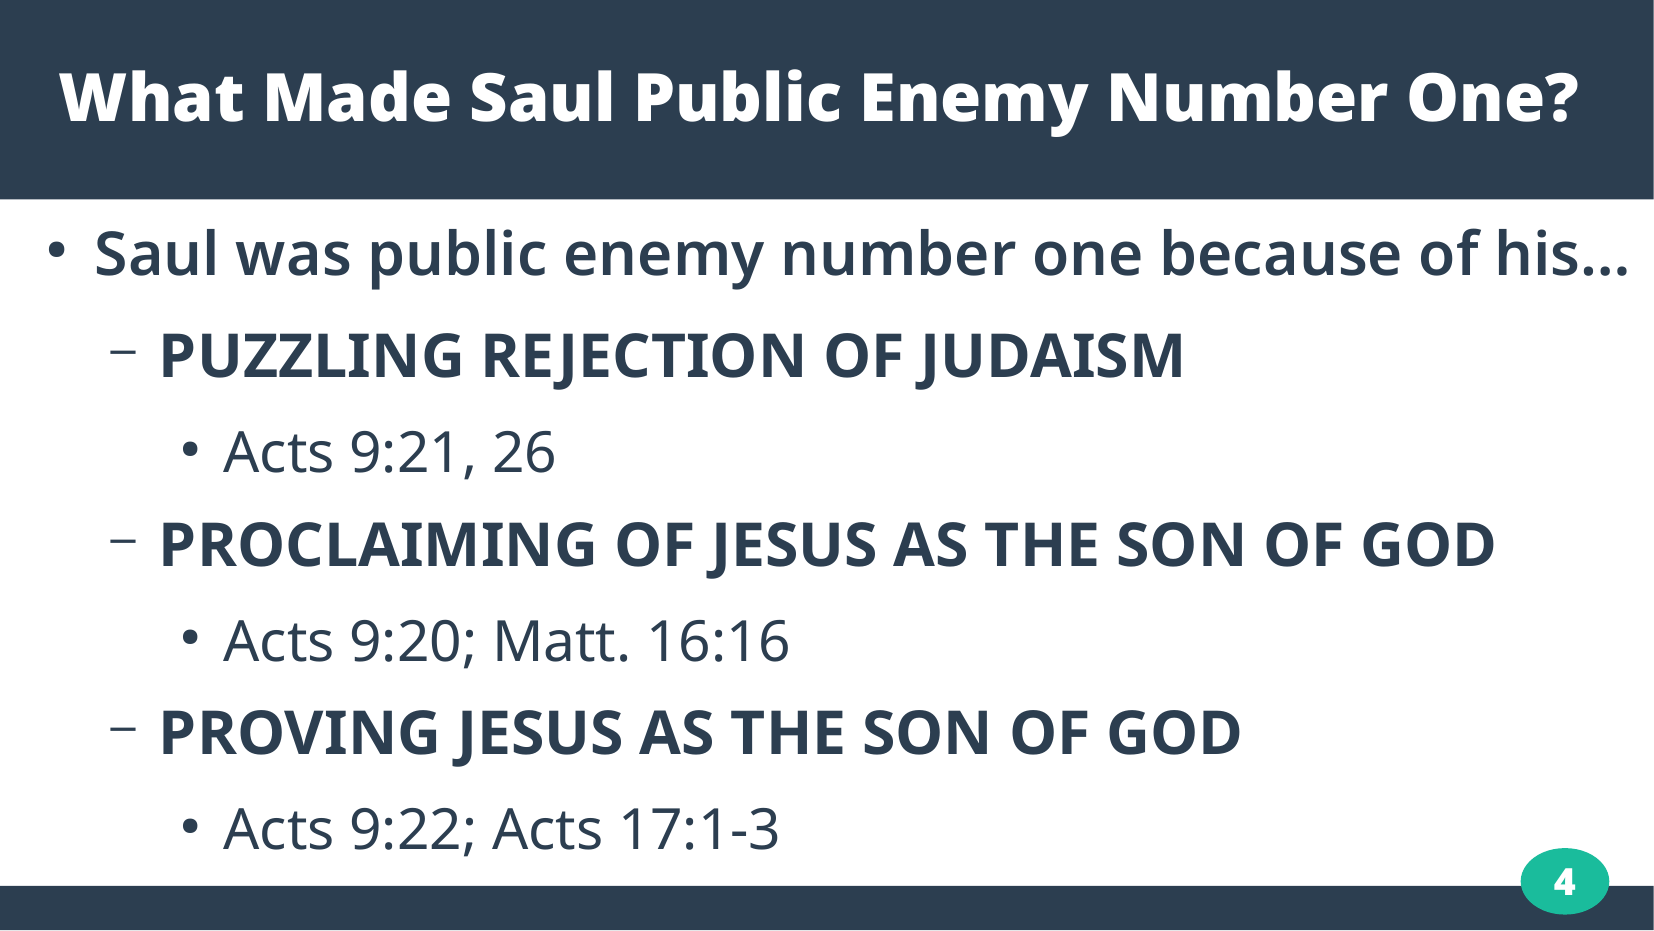

# What Made Saul Public Enemy Number One?
Saul was public enemy number one because of his…
PUZZLING REJECTION OF JUDAISM
Acts 9:21, 26
PROCLAIMING OF JESUS AS THE SON OF GOD
Acts 9:20; Matt. 16:16
PROVING JESUS AS THE SON OF GOD
Acts 9:22; Acts 17:1-3
4